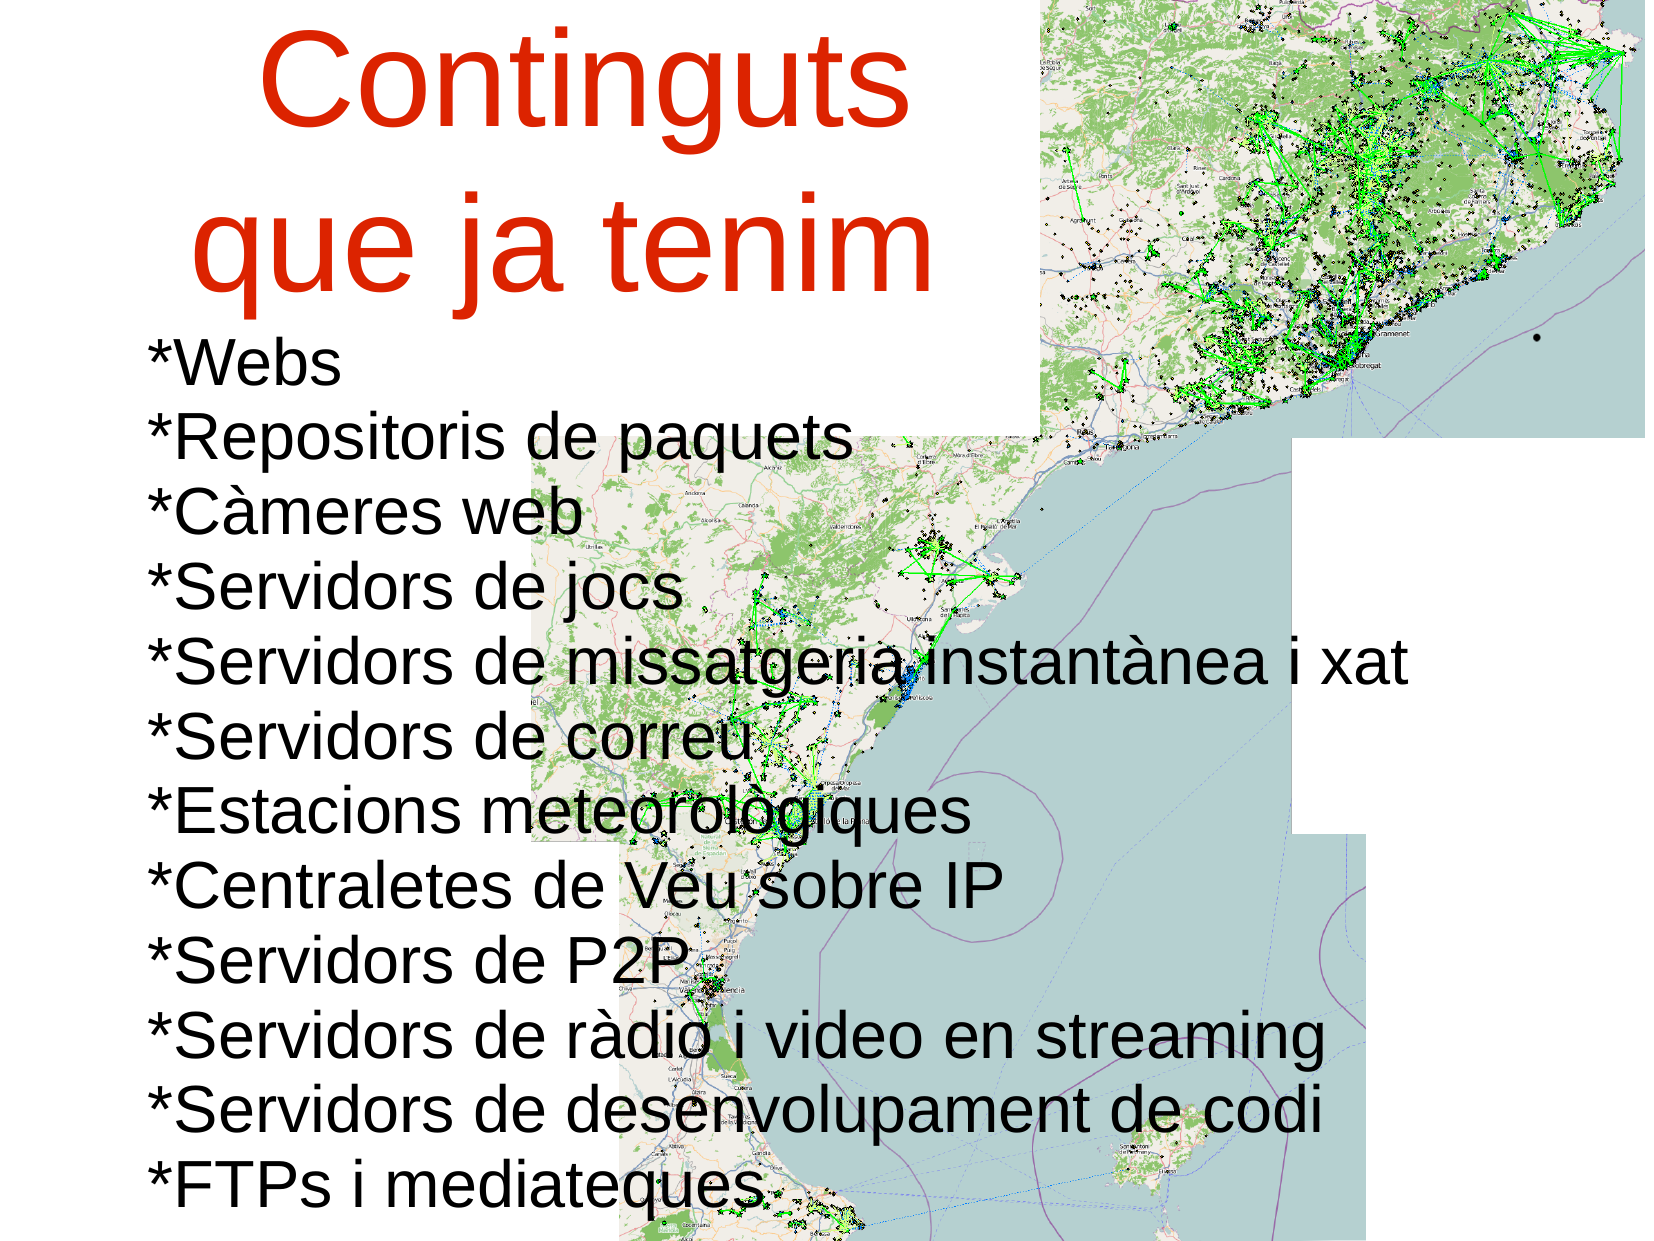

Continguts
que ja tenim
# *Webs *Repositoris de paquets *Càmeres web *Servidors de jocs *Servidors de missatgeria instantànea i xat *Servidors de correu *Estacions meteorològiques *Centraletes de Veu sobre IP *Servidors de P2P *Servidors de ràdio i video en streaming *Servidors de desenvolupament de codi *FTPs i mediateques